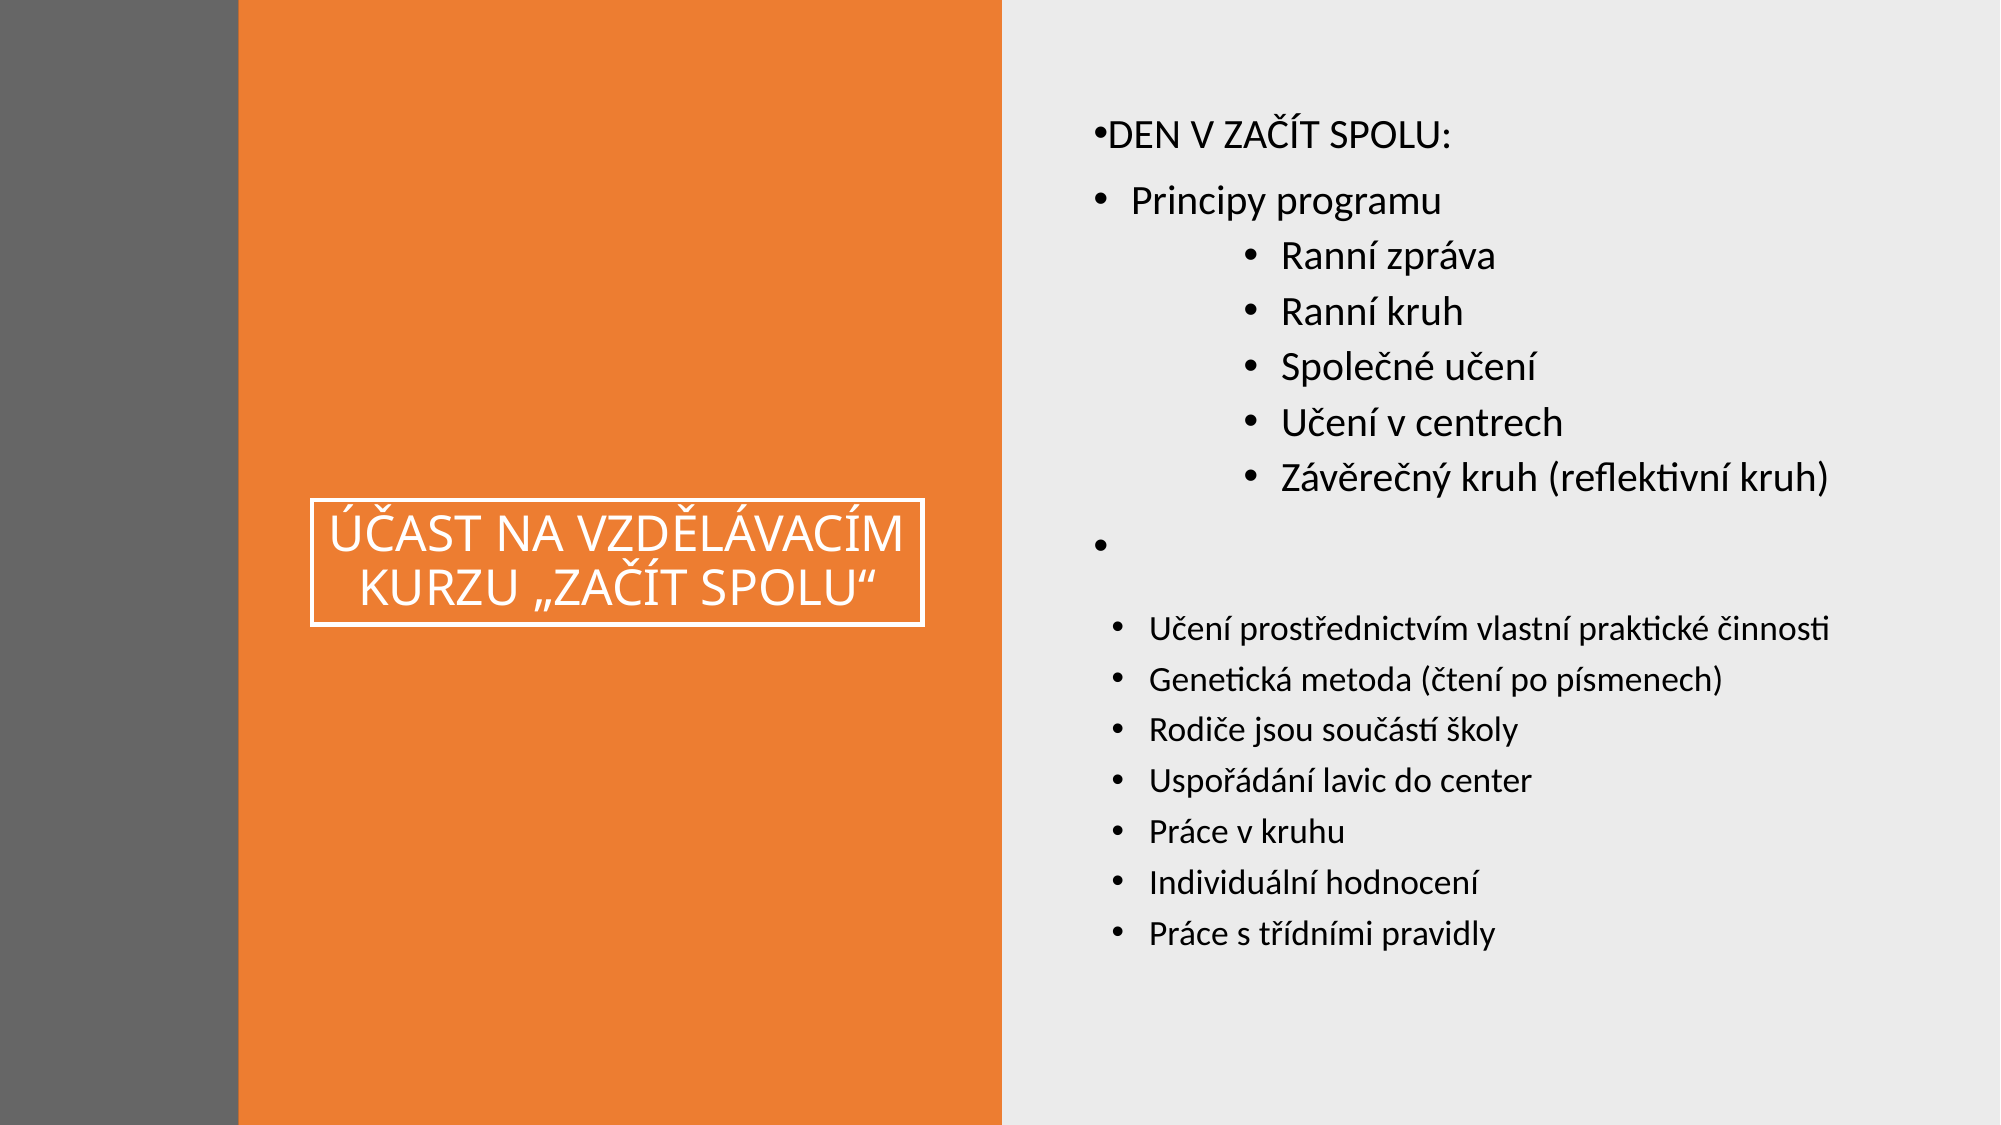

DEN V ZAČÍT SPOLU:
Principy programu
Ranní zpráva
Ranní kruh
Společné učení
Učení v centrech
Závěrečný kruh (reflektivní kruh)
# ÚČAST NA VZDĚLÁVACÍM KURZU „ZAČÍT SPOLU“
Učení prostřednictvím vlastní praktické činnosti
Genetická metoda (čtení po písmenech)
Rodiče jsou součástí školy
Uspořádání lavic do center
Práce v kruhu
Individuální hodnocení
Práce s třídními pravidly